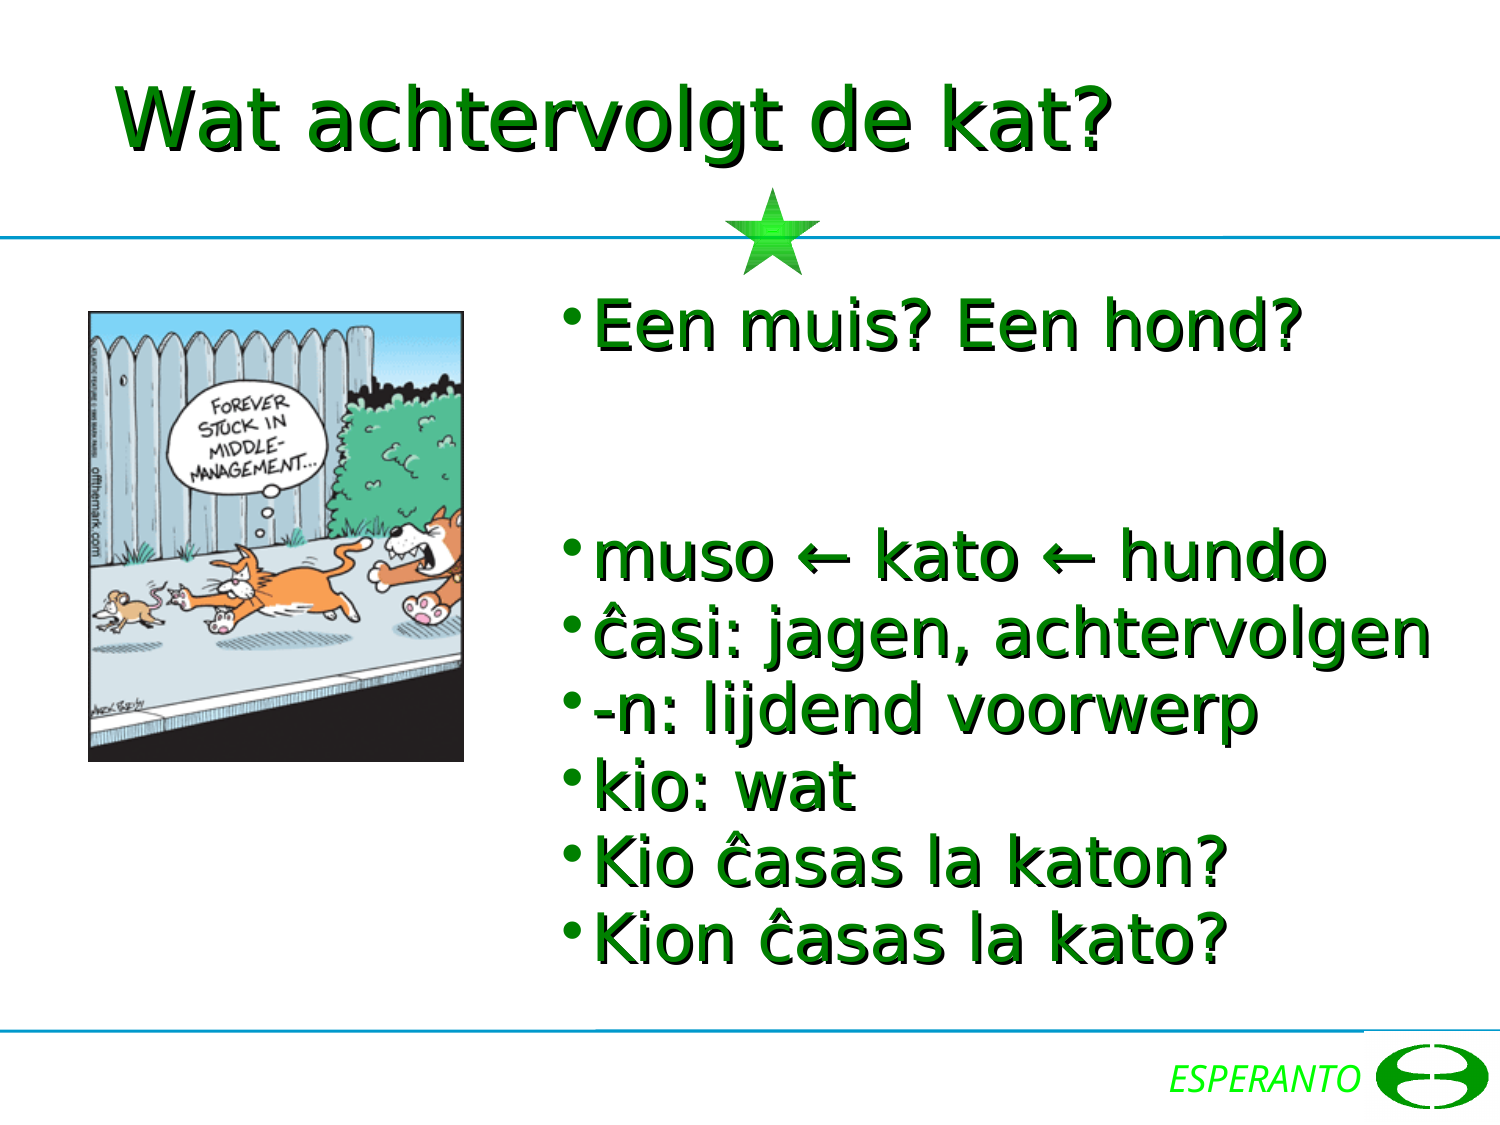

# Wat achtervolgt de kat?
Een muis? Een hond?
muso ← kato ← hundo
ĉasi: jagen, achtervolgen
-n: lijdend voorwerp
kio: wat
Kio ĉasas la katon?
Kion ĉasas la kato?